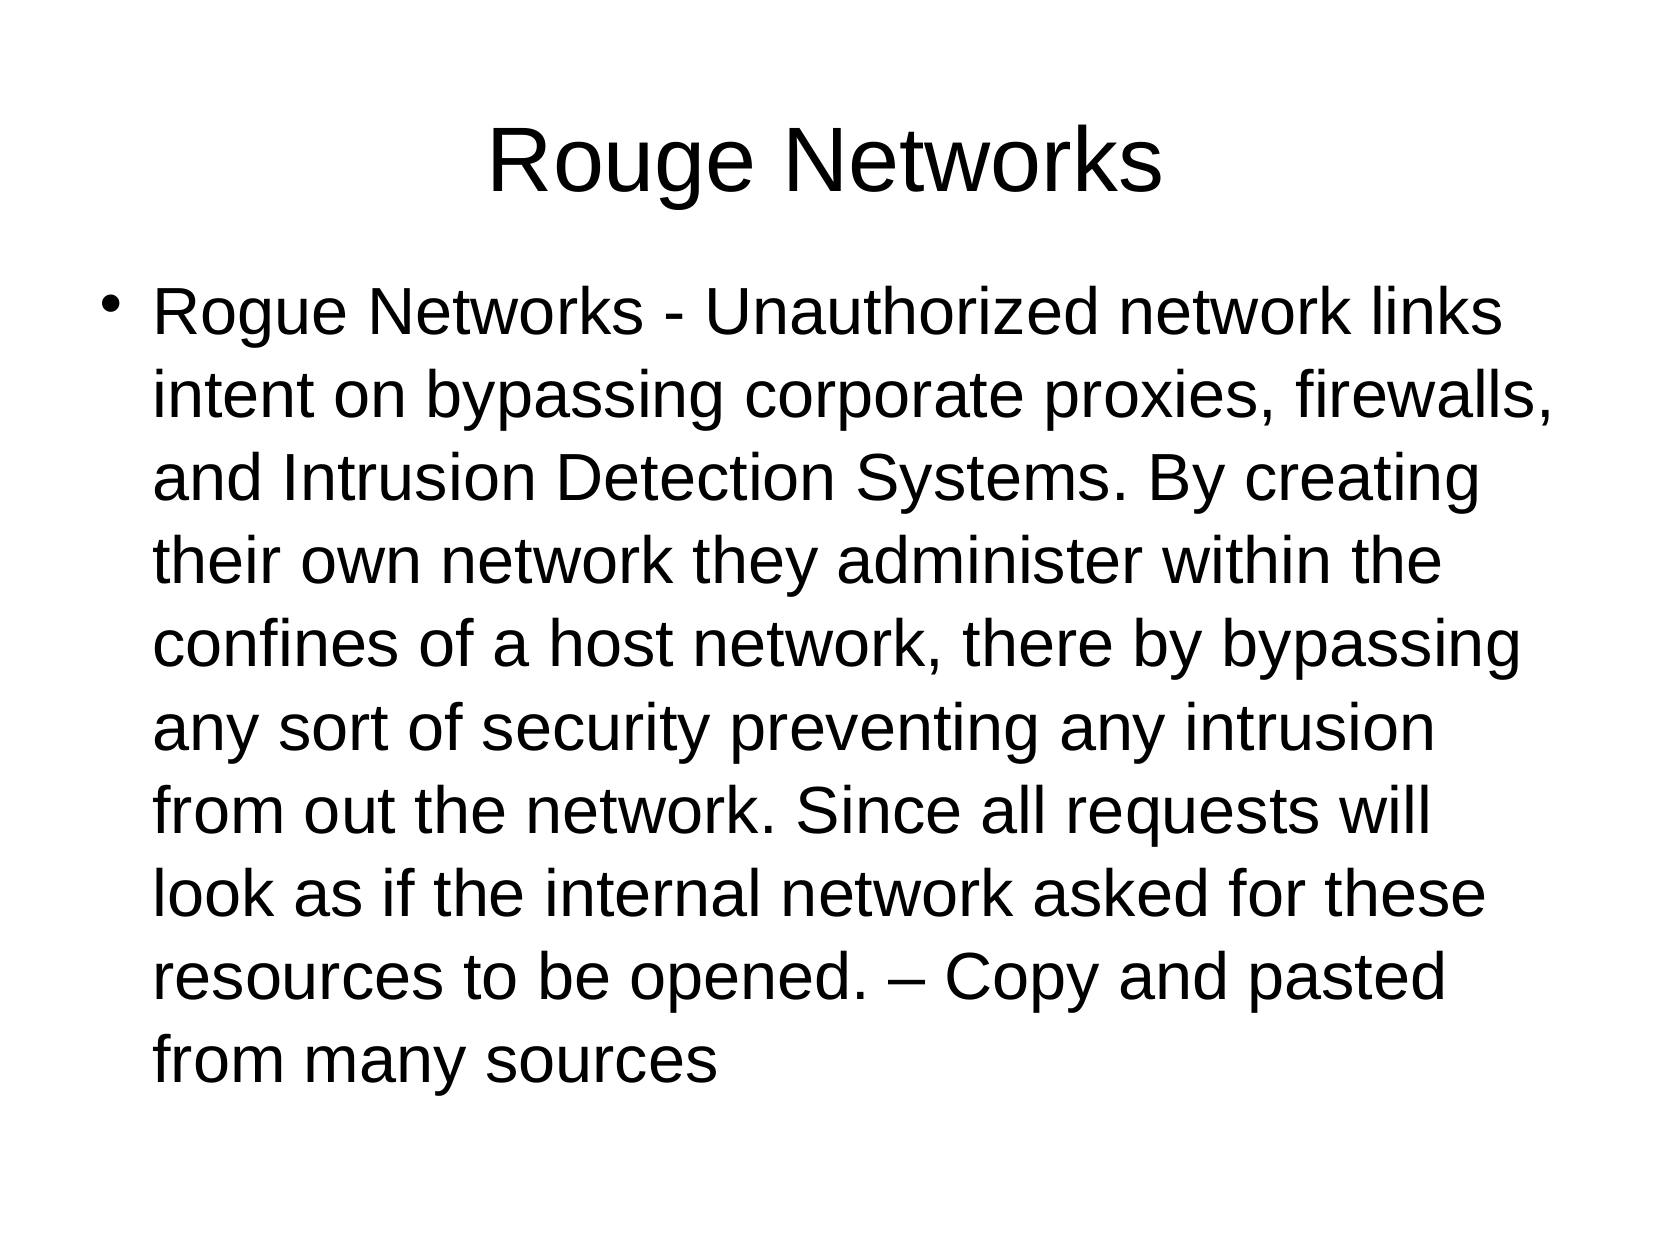

Rouge Networks
Rogue Networks - Unauthorized network links intent on bypassing corporate proxies, firewalls, and Intrusion Detection Systems. By creating their own network they administer within the confines of a host network, there by bypassing any sort of security preventing any intrusion from out the network. Since all requests will look as if the internal network asked for these resources to be opened. – Copy and pasted from many sources